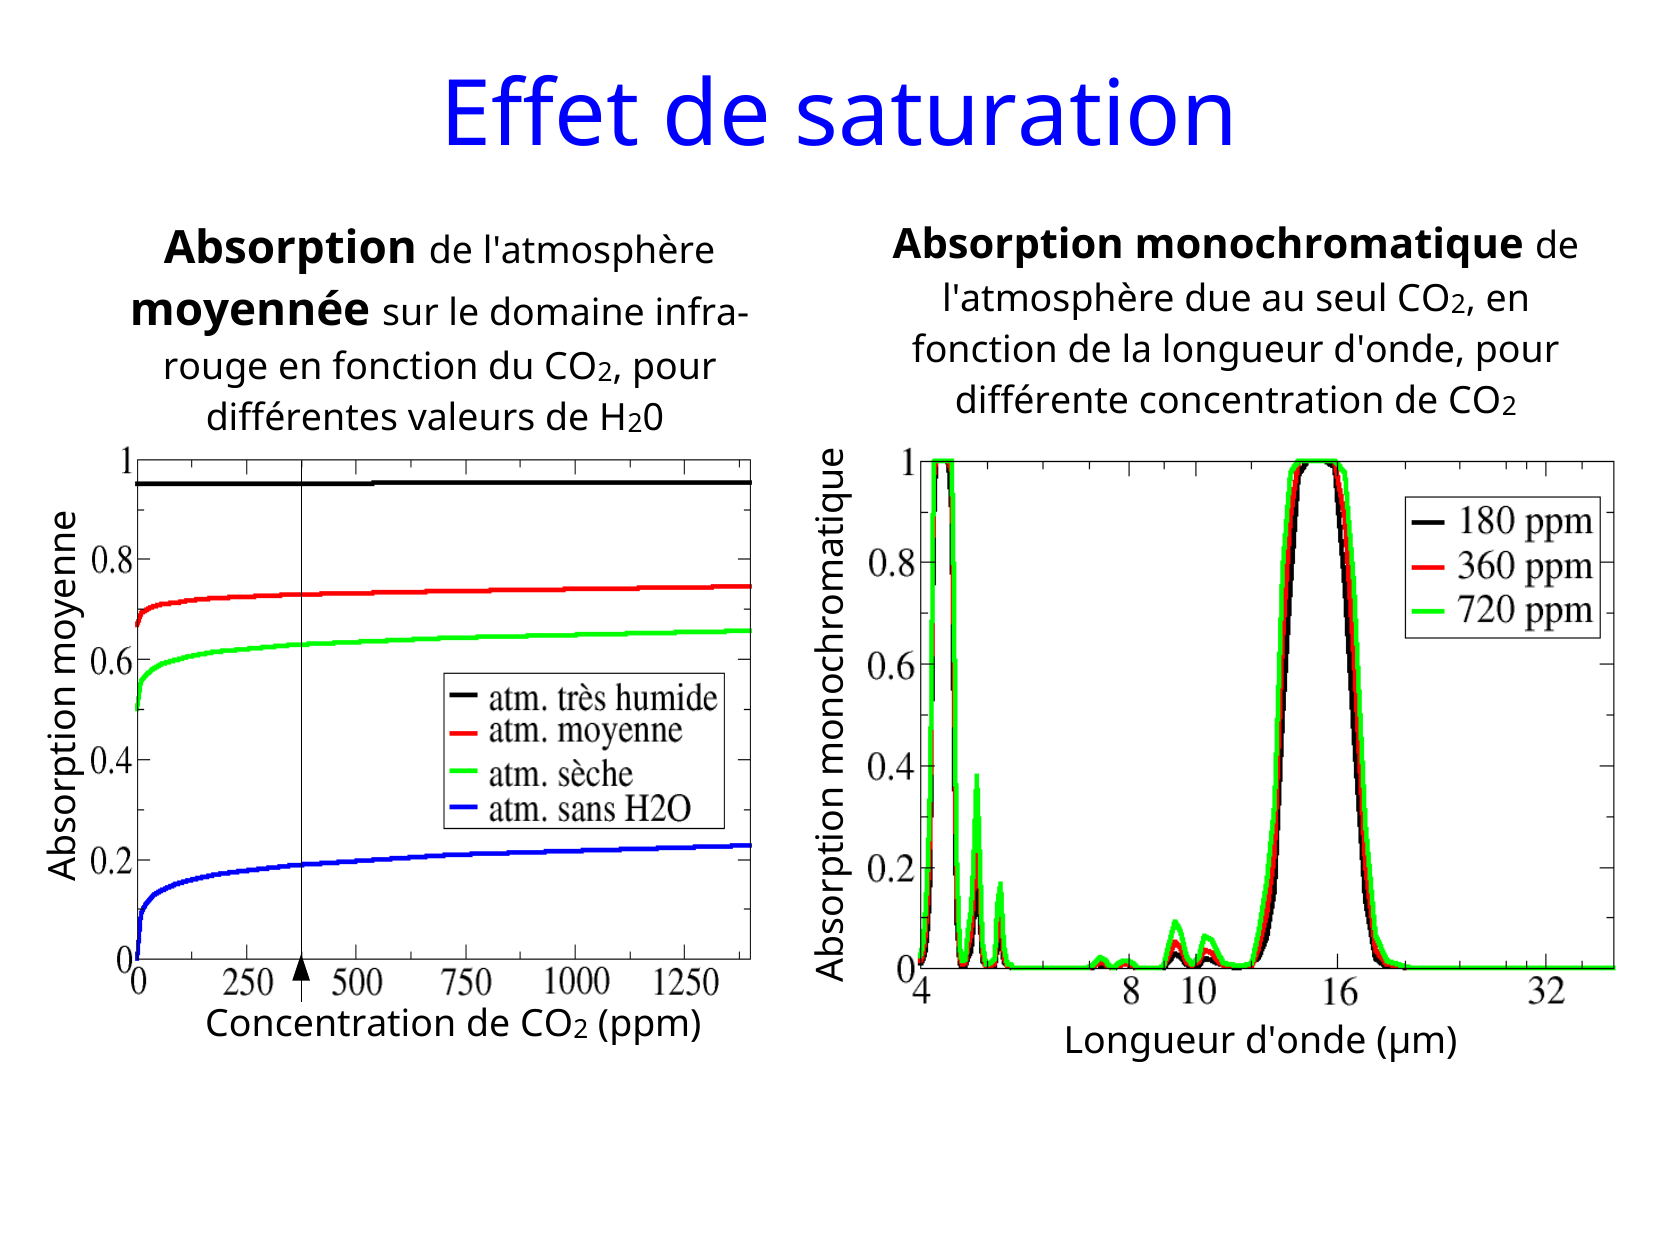

Effet de saturation
Absorption de l'atmosphère moyennée sur le domaine infra-rouge en fonction du CO2, pour différentes valeurs de H20
Absorption monochromatique de l'atmosphère due au seul CO2, en fonction de la longueur d'onde, pour différente concentration de CO2
Absorption monochromatique
Absorption moyenne
Concentration de CO2 (ppm)
Longueur d'onde (μm)